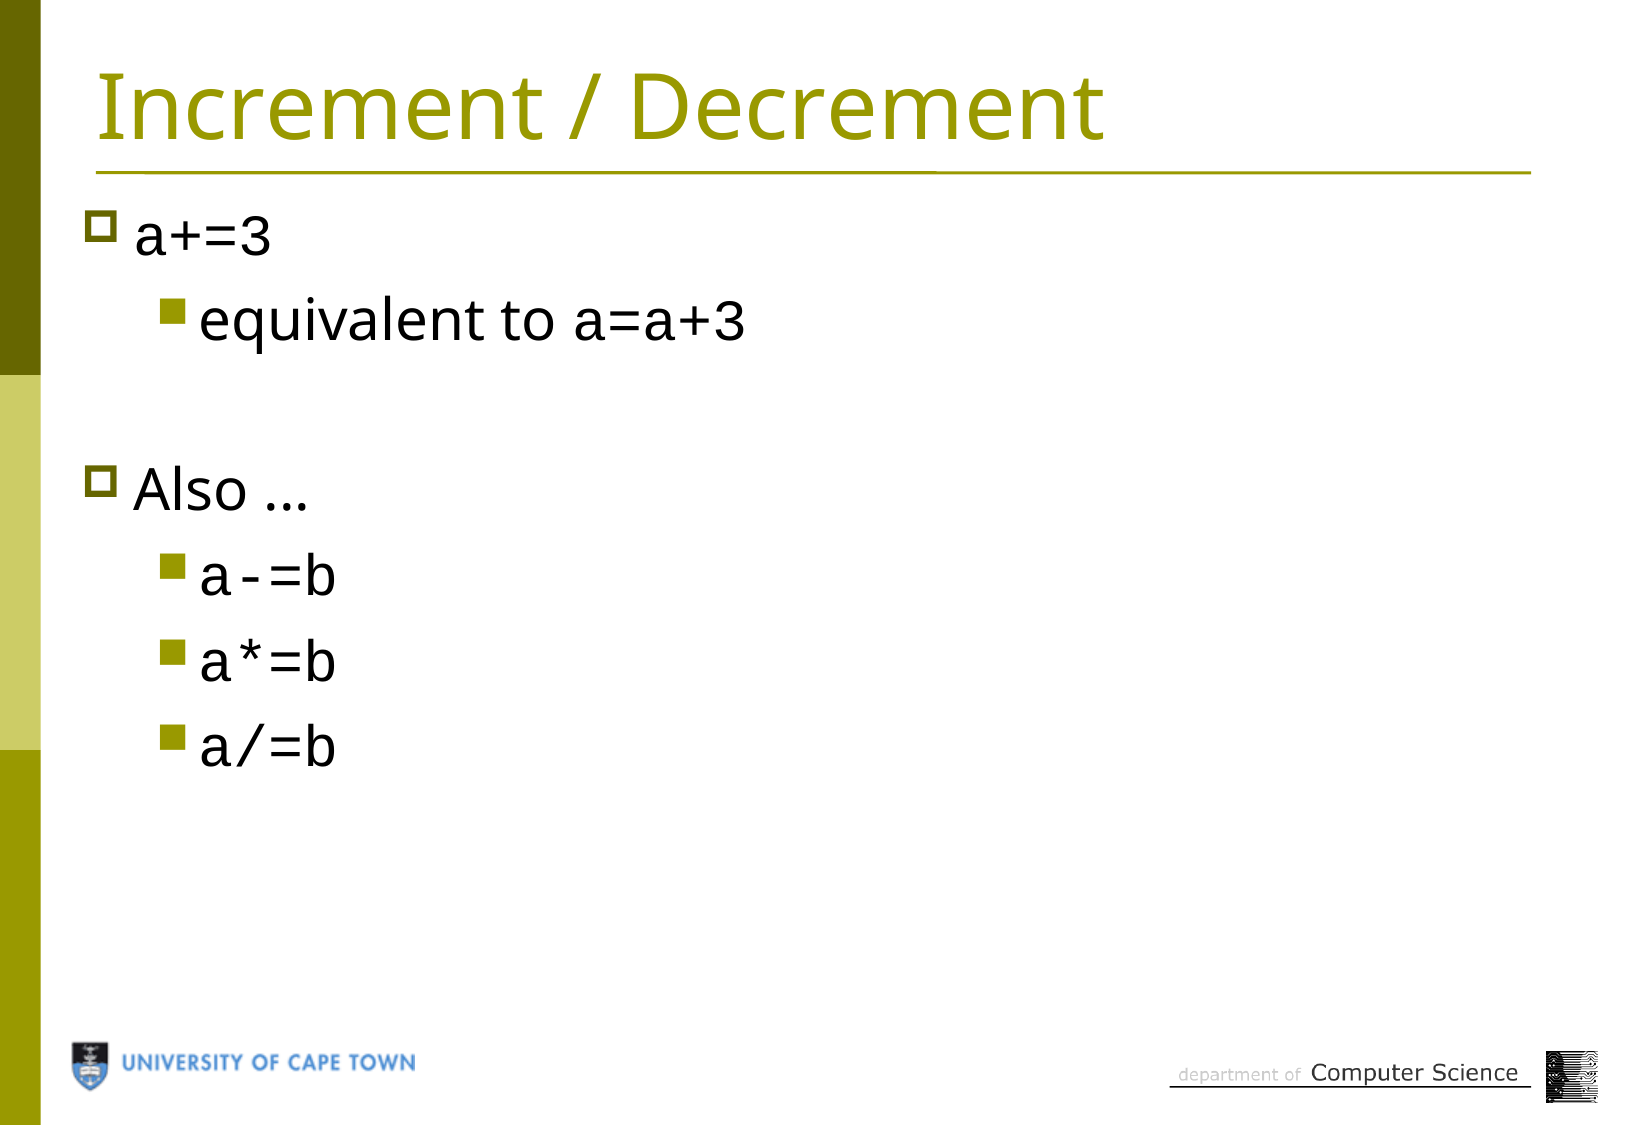

# Increment / Decrement
a+=3
equivalent to a=a+3
Also ...
a-=b
a*=b
a/=b